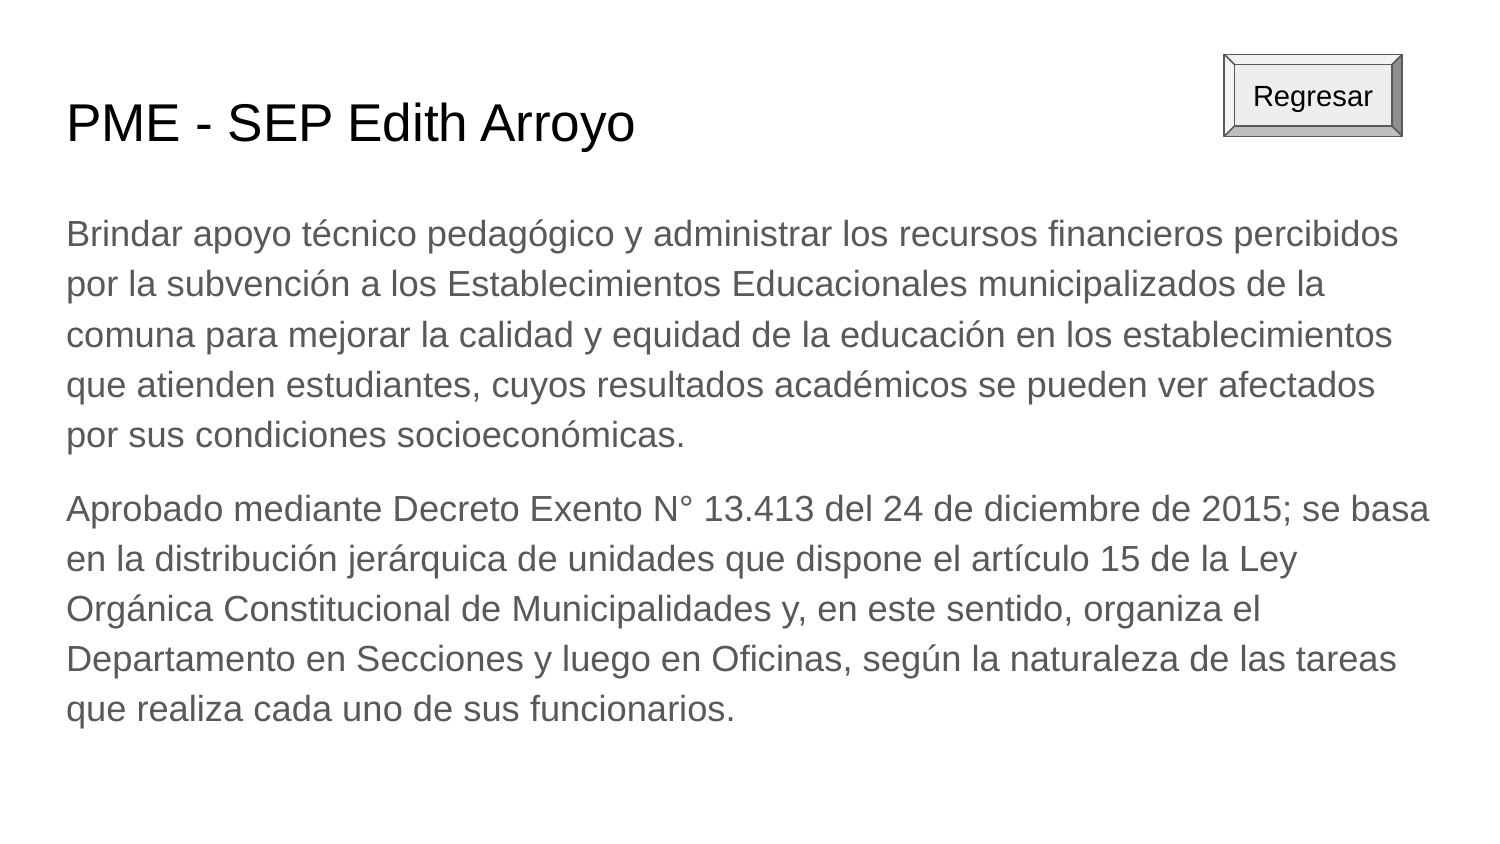

Regresar
# PME - SEP Edith Arroyo
Brindar apoyo técnico pedagógico y administrar los recursos financieros percibidos por la subvención a los Establecimientos Educacionales municipalizados de la comuna para mejorar la calidad y equidad de la educación en los establecimientos que atienden estudiantes, cuyos resultados académicos se pueden ver afectados por sus condiciones socioeconómicas.
Aprobado mediante Decreto Exento N° 13.413 del 24 de diciembre de 2015; se basa en la distribución jerárquica de unidades que dispone el artículo 15 de la Ley Orgánica Constitucional de Municipalidades y, en este sentido, organiza el Departamento en Secciones y luego en Oficinas, según la naturaleza de las tareas que realiza cada uno de sus funcionarios.